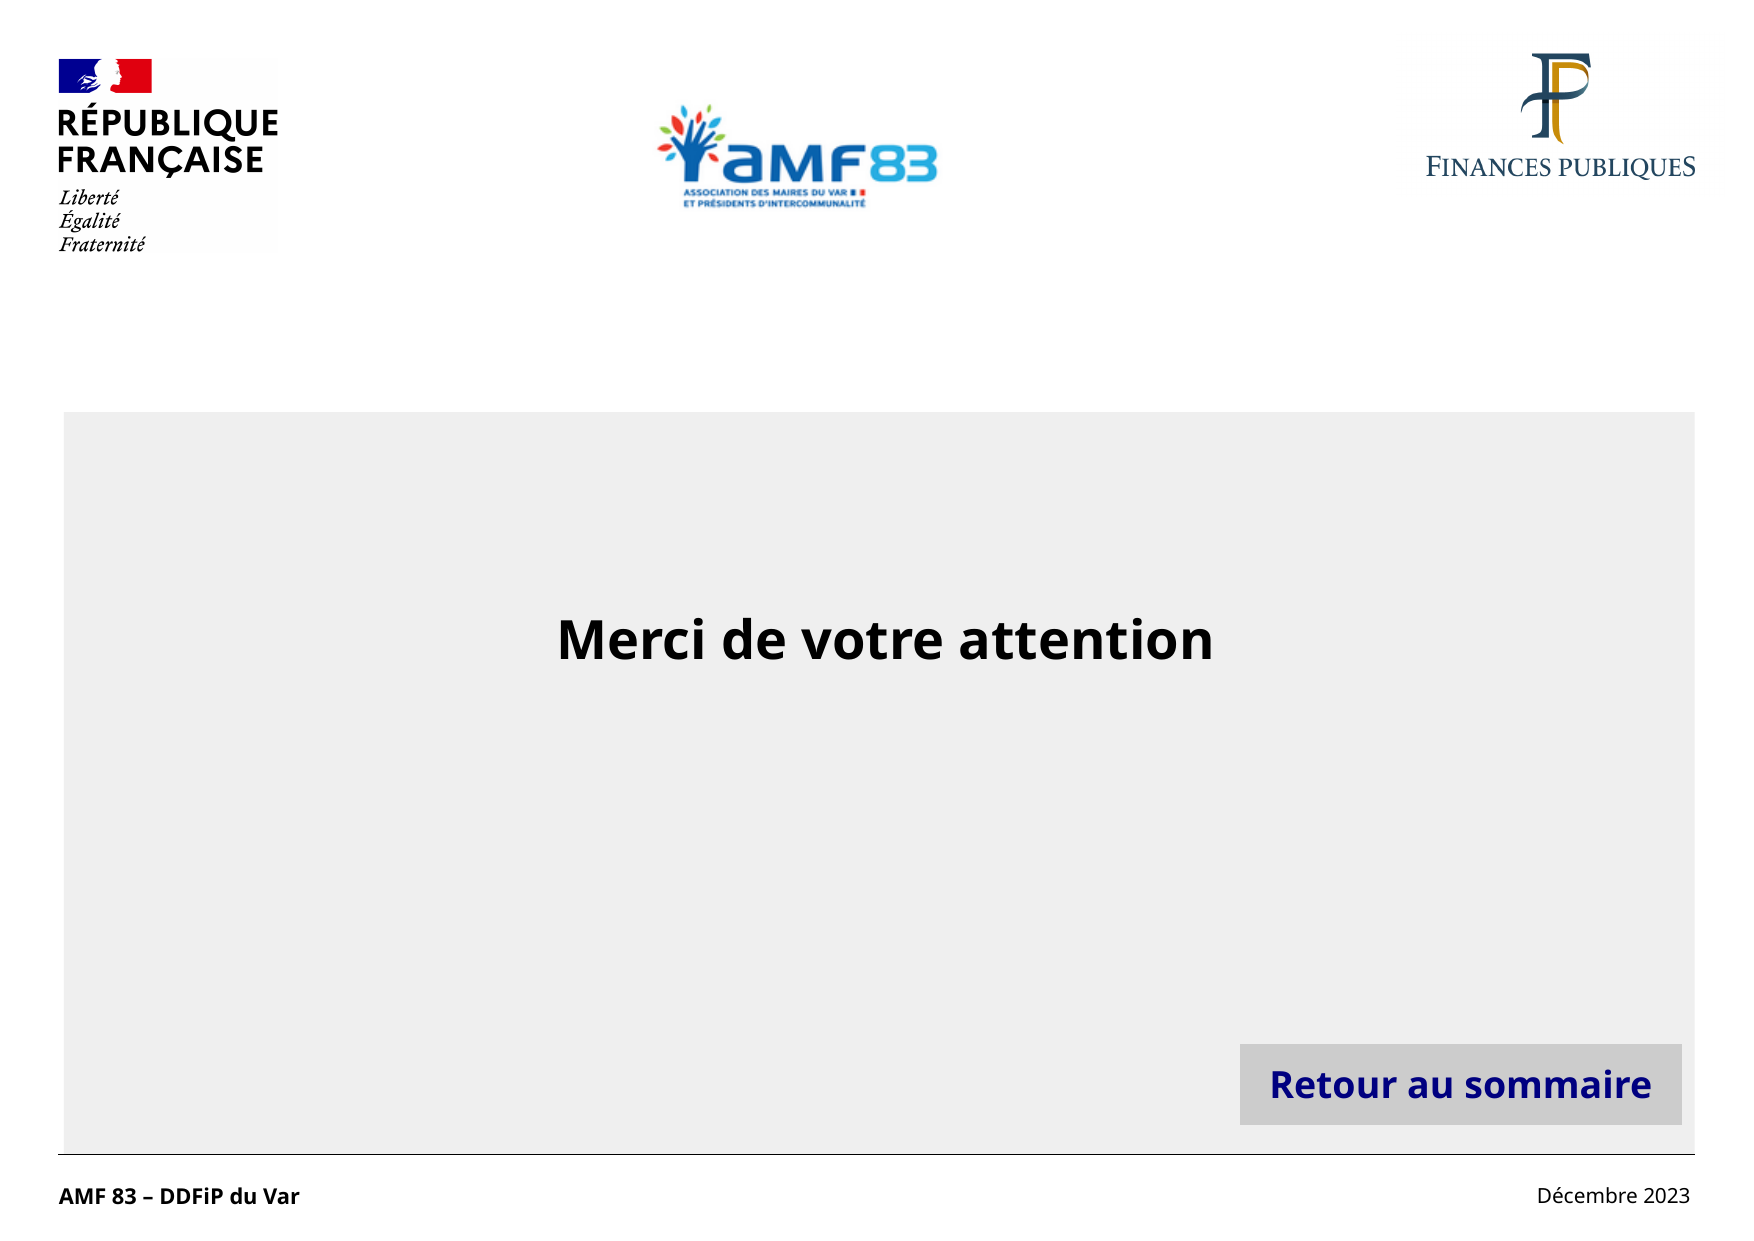

#
Merci de votre attention
Retour au sommaire